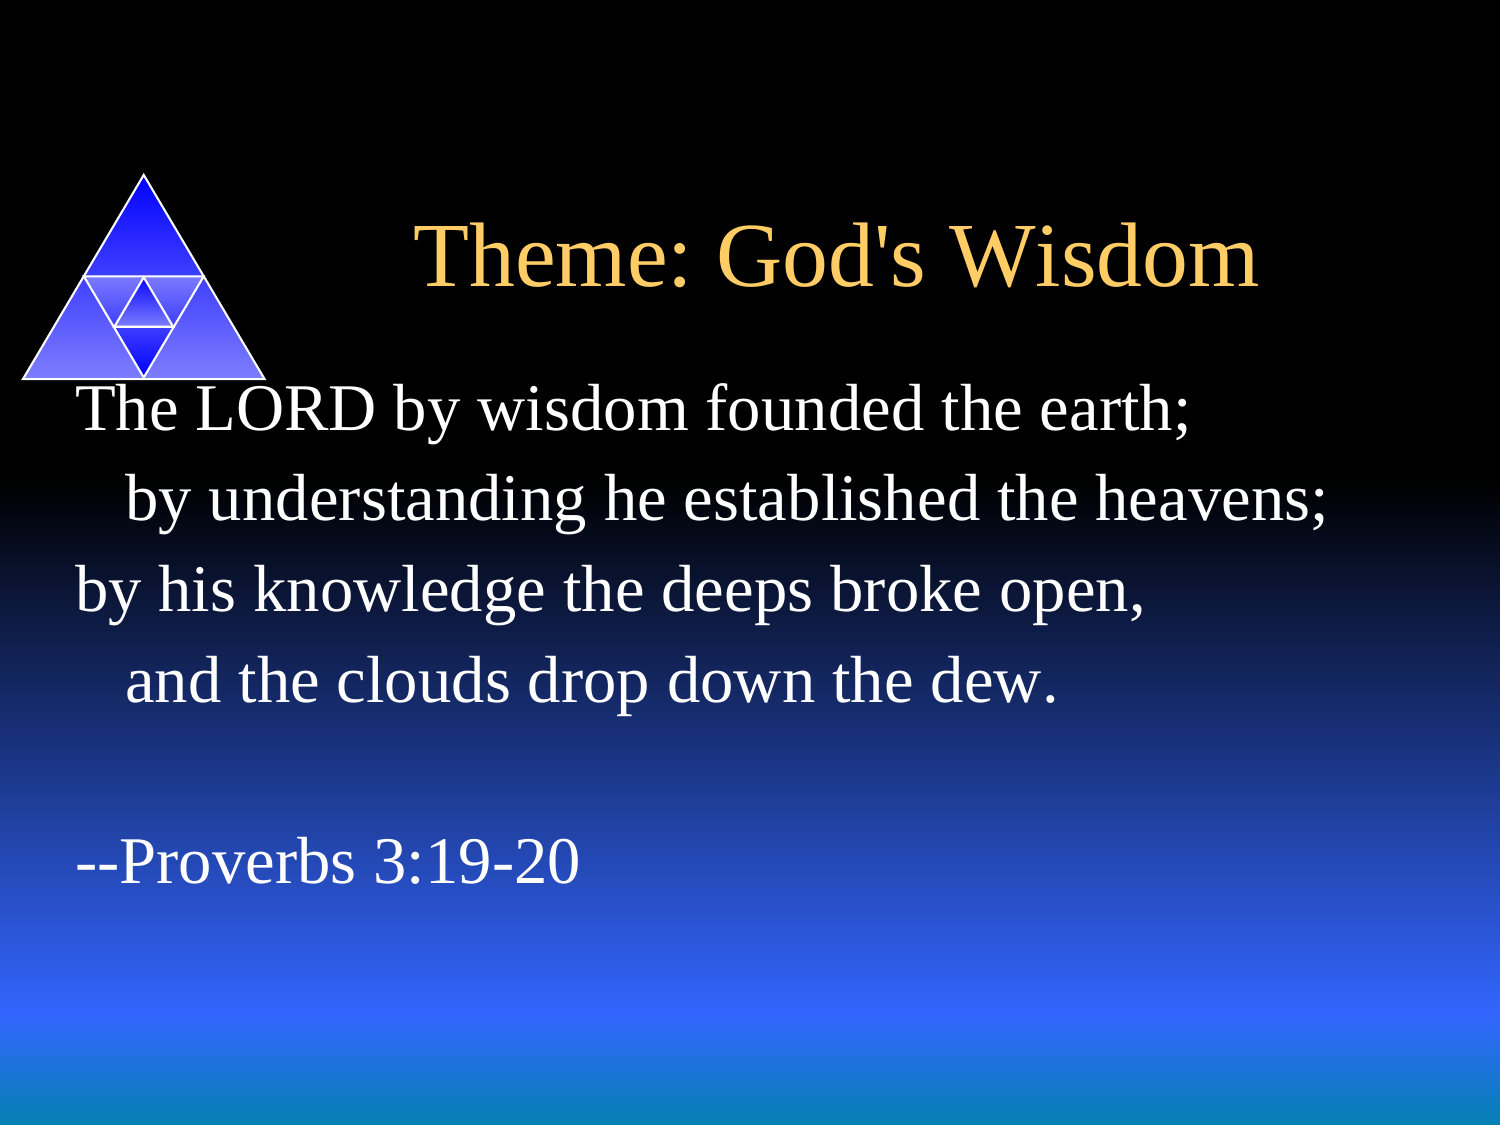

# Theme: God's Wisdom
The LORD by wisdom founded the earth;
 by understanding he established the heavens;
by his knowledge the deeps broke open,
 and the clouds drop down the dew.
--Proverbs 3:19-20